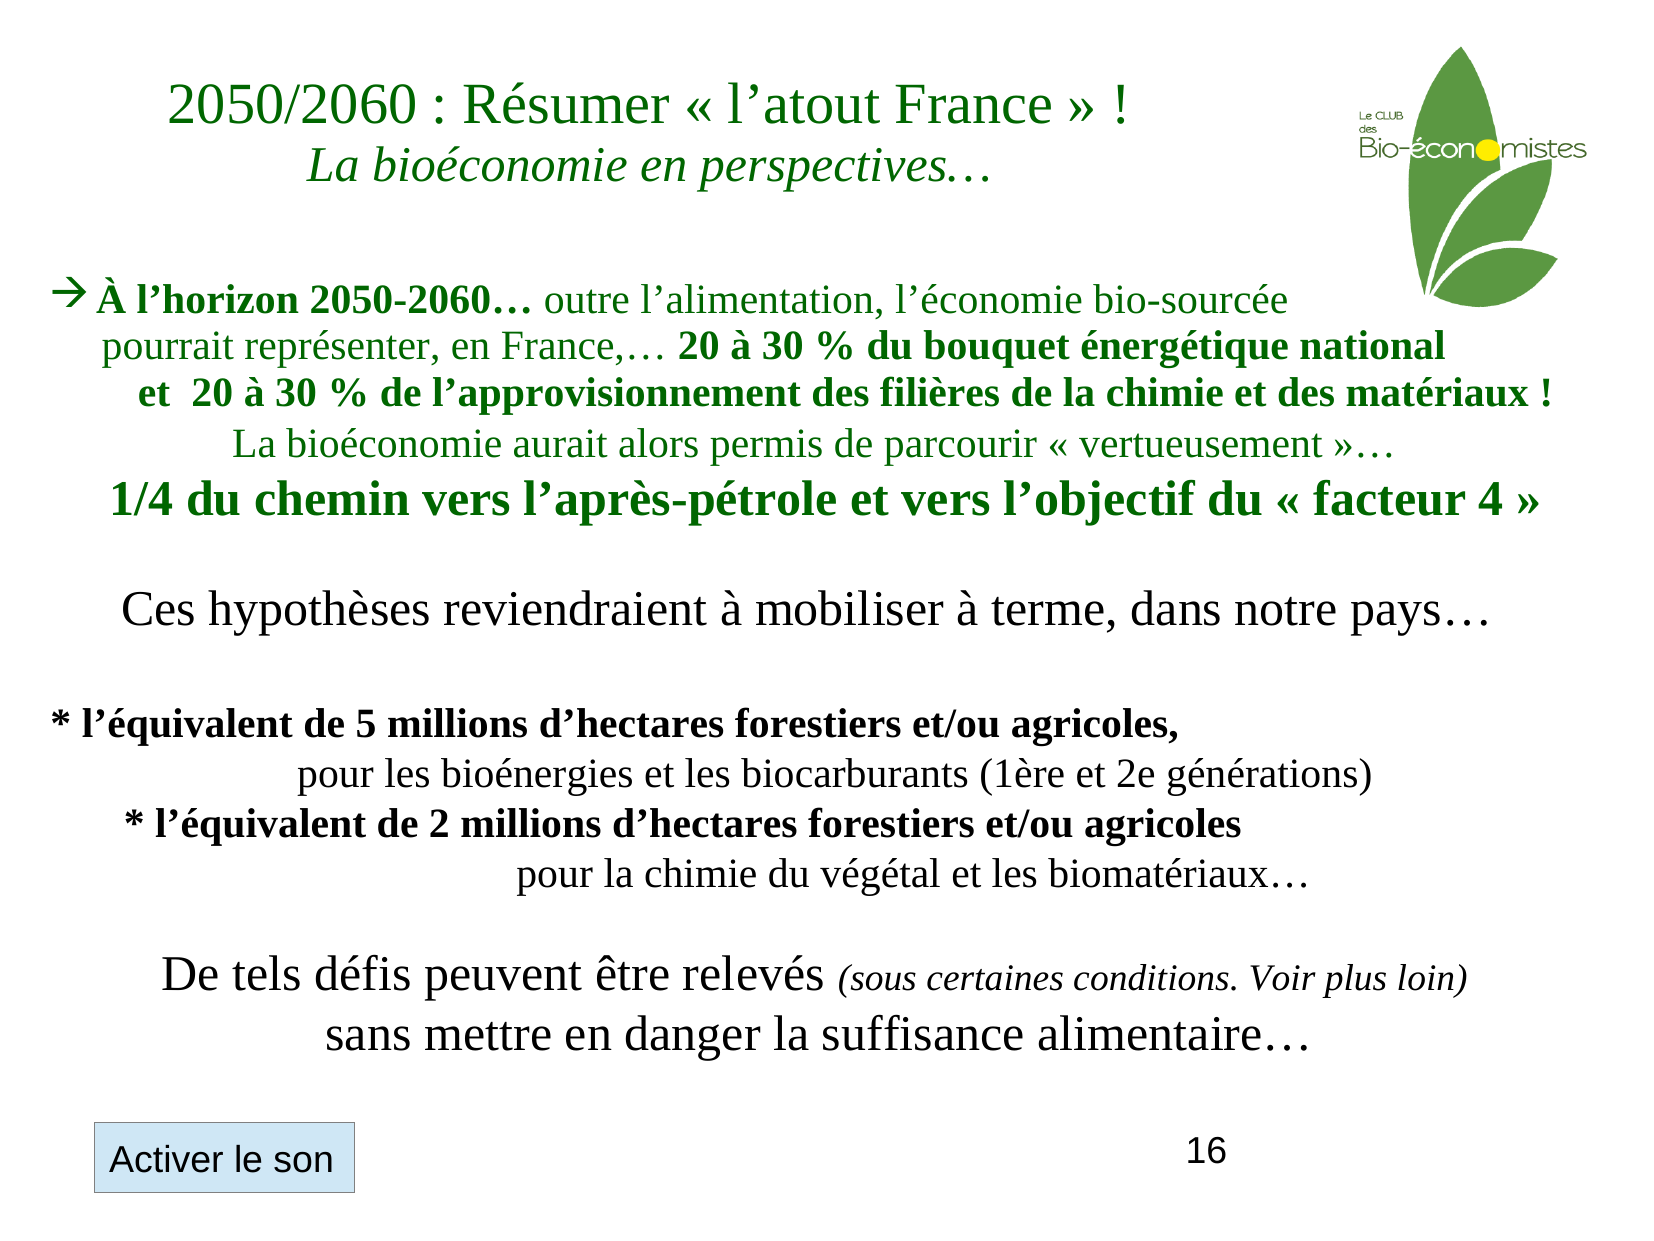

2050/2060 : Résumer « l’atout France » !
La bioéconomie en perspectives…
À l’horizon 2050-2060… outre l’alimentation, l’économie bio-sourcée
 pourrait représenter, en France,… 20 à 30 % du bouquet énergétique national
	 et 20 à 30 % de l’approvisionnement des filières de la chimie et des matériaux !
La bioéconomie aurait alors permis de parcourir « vertueusement »…
 1/4 du chemin vers l’après-pétrole et vers l’objectif du « facteur 4 »
Ces hypothèses reviendraient à mobiliser à terme, dans notre pays…
* l’équivalent de 5 millions d’hectares forestiers et/ou agricoles, pour les bioénergies et les biocarburants (1ère et 2e générations)
 * l’équivalent de 2 millions d’hectares forestiers et/ou agricoles 	pour la chimie du végétal et les biomatériaux…
De tels défis peuvent être relevés (sous certaines conditions. Voir plus loin)
sans mettre en danger la suffisance alimentaire…
Activer le son